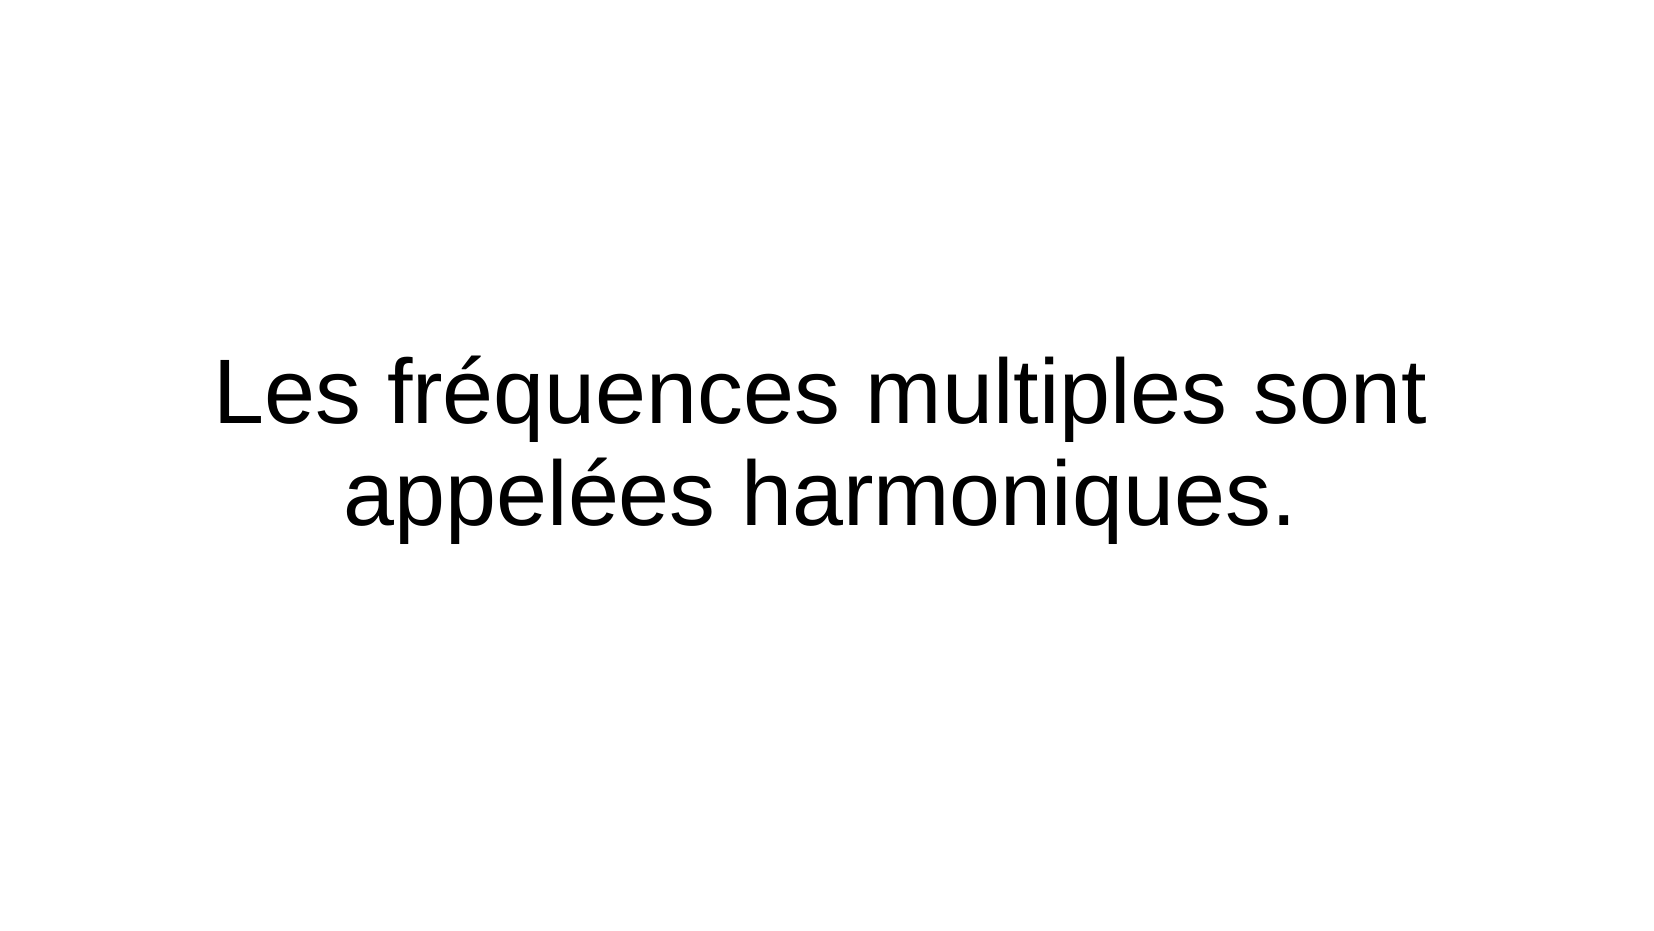

# Les fréquences multiples sont appelées harmoniques.